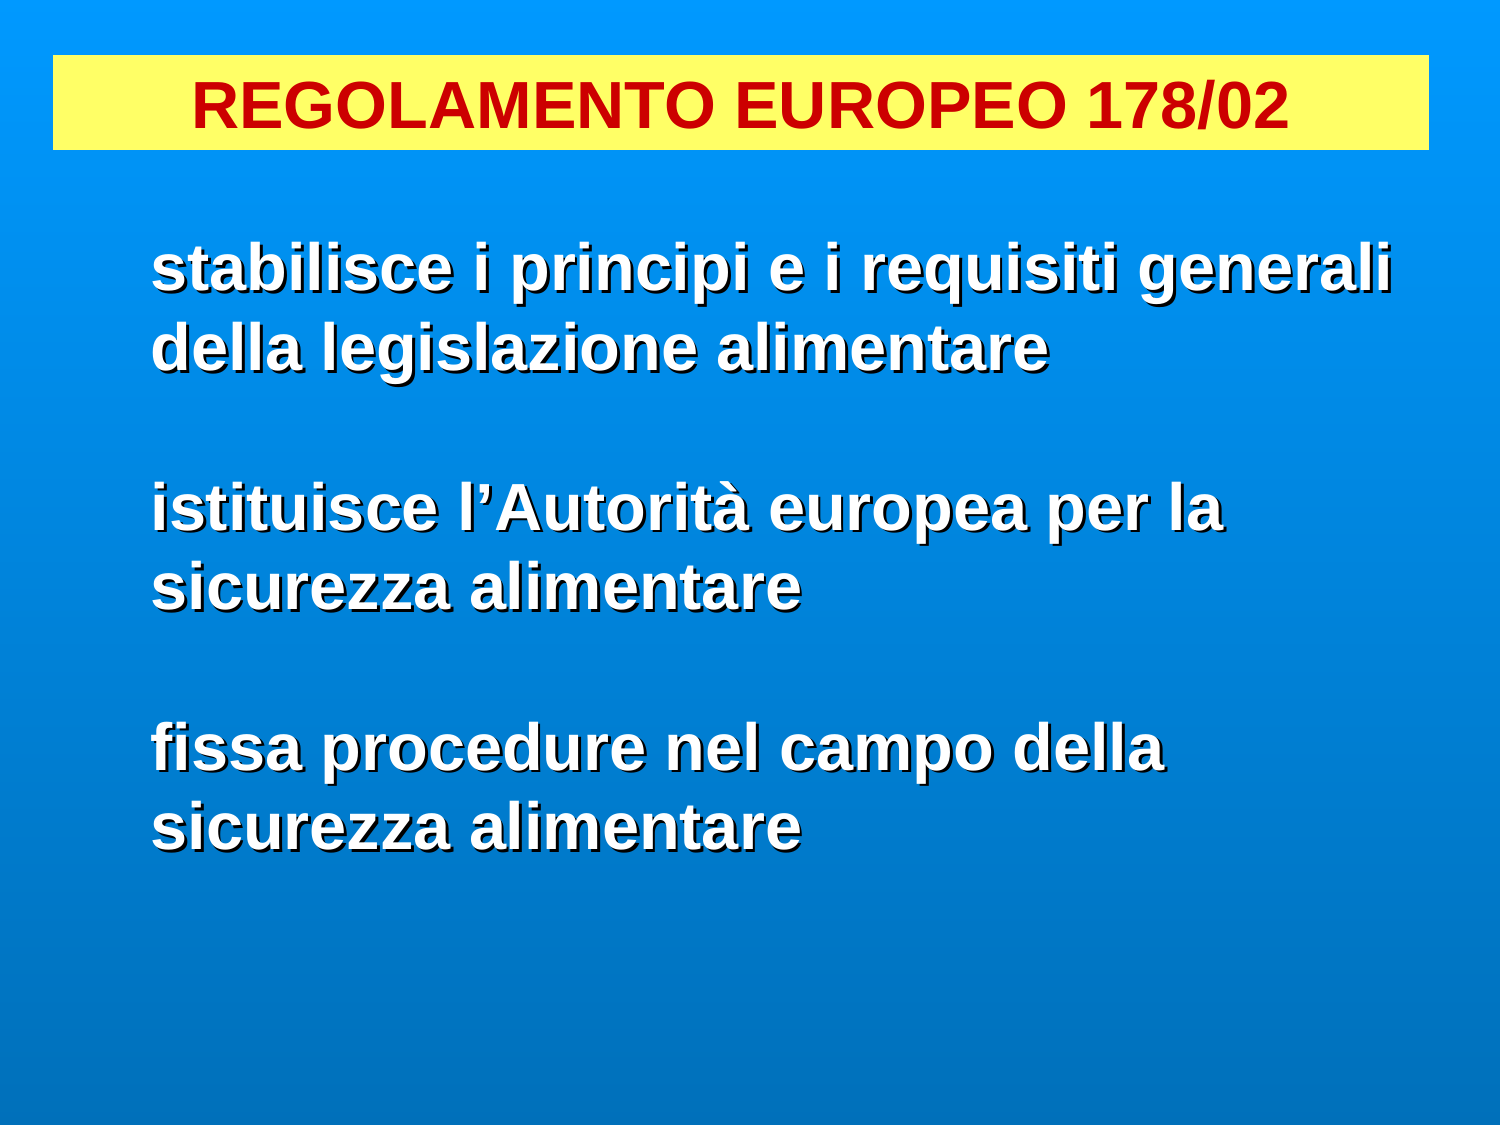

REGOLAMENTO EUROPEO 178/02
# stabilisce i principi e i requisiti generali della legislazione alimentare istituisce l’Autorità europea per la sicurezza alimentare fissa procedure nel campo della sicurezza alimentare